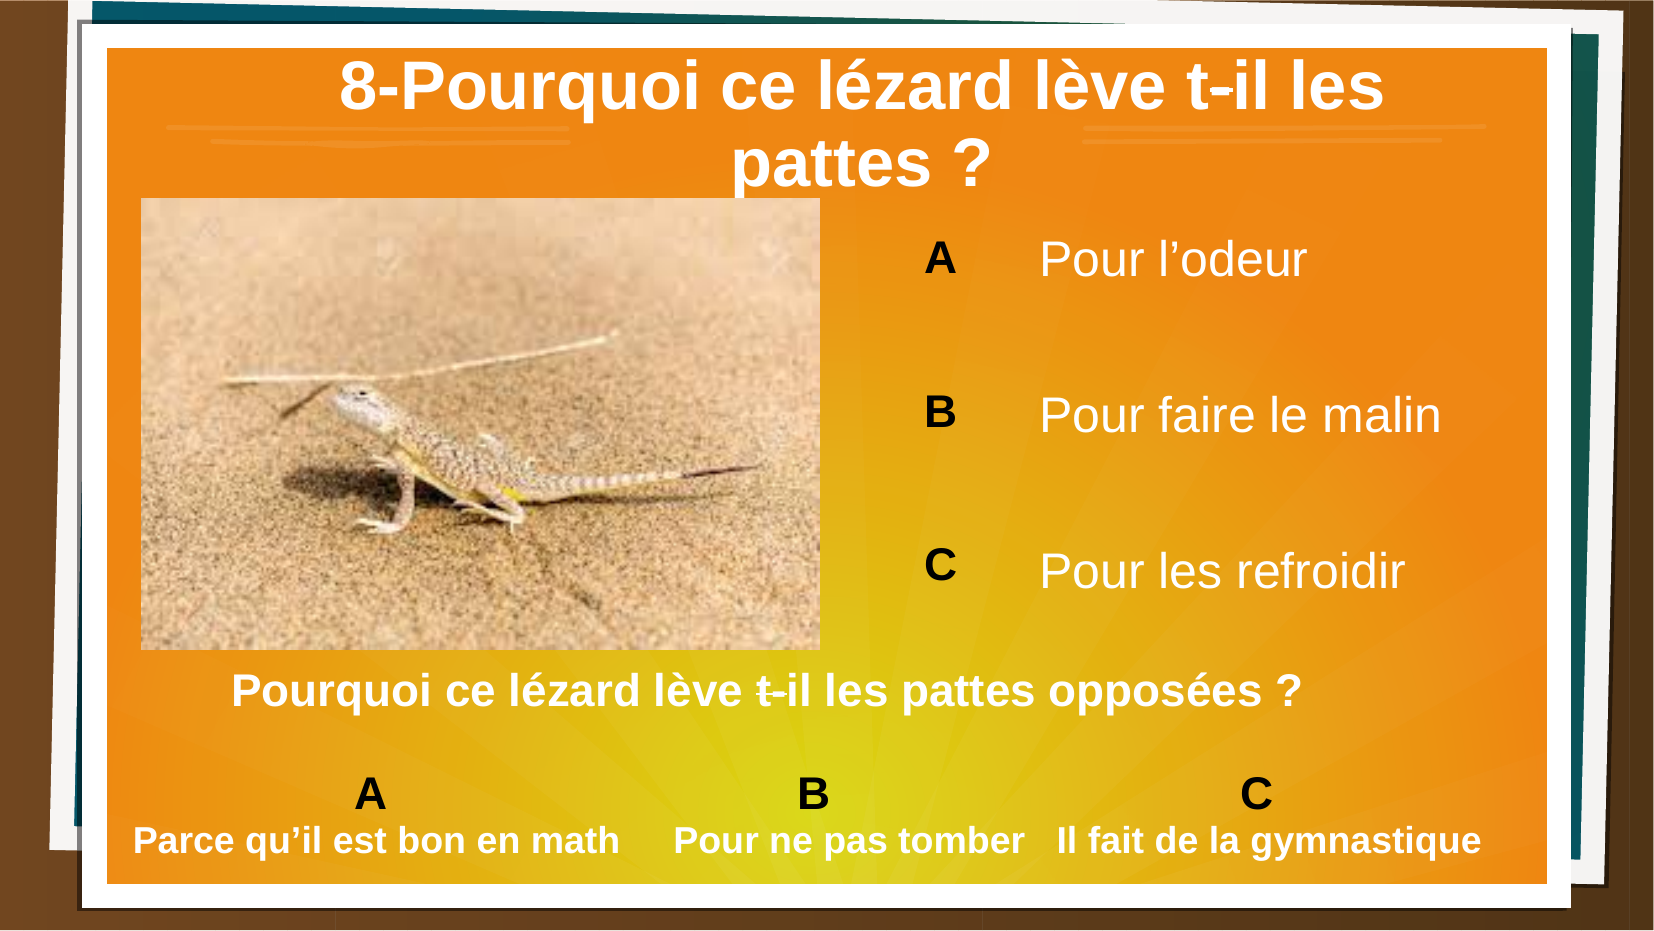

# 8-Pourquoi ce lézard lève t-il les pattes ?
Pour l’odeur
Pour faire le malin
Pour les refroidir
A		B		C
Pourquoi ce lézard lève t-il les pattes opposées ?
			A						B	 					C
Parce qu’il est bon en math Pour ne pas tomber Il fait de la gymnastique